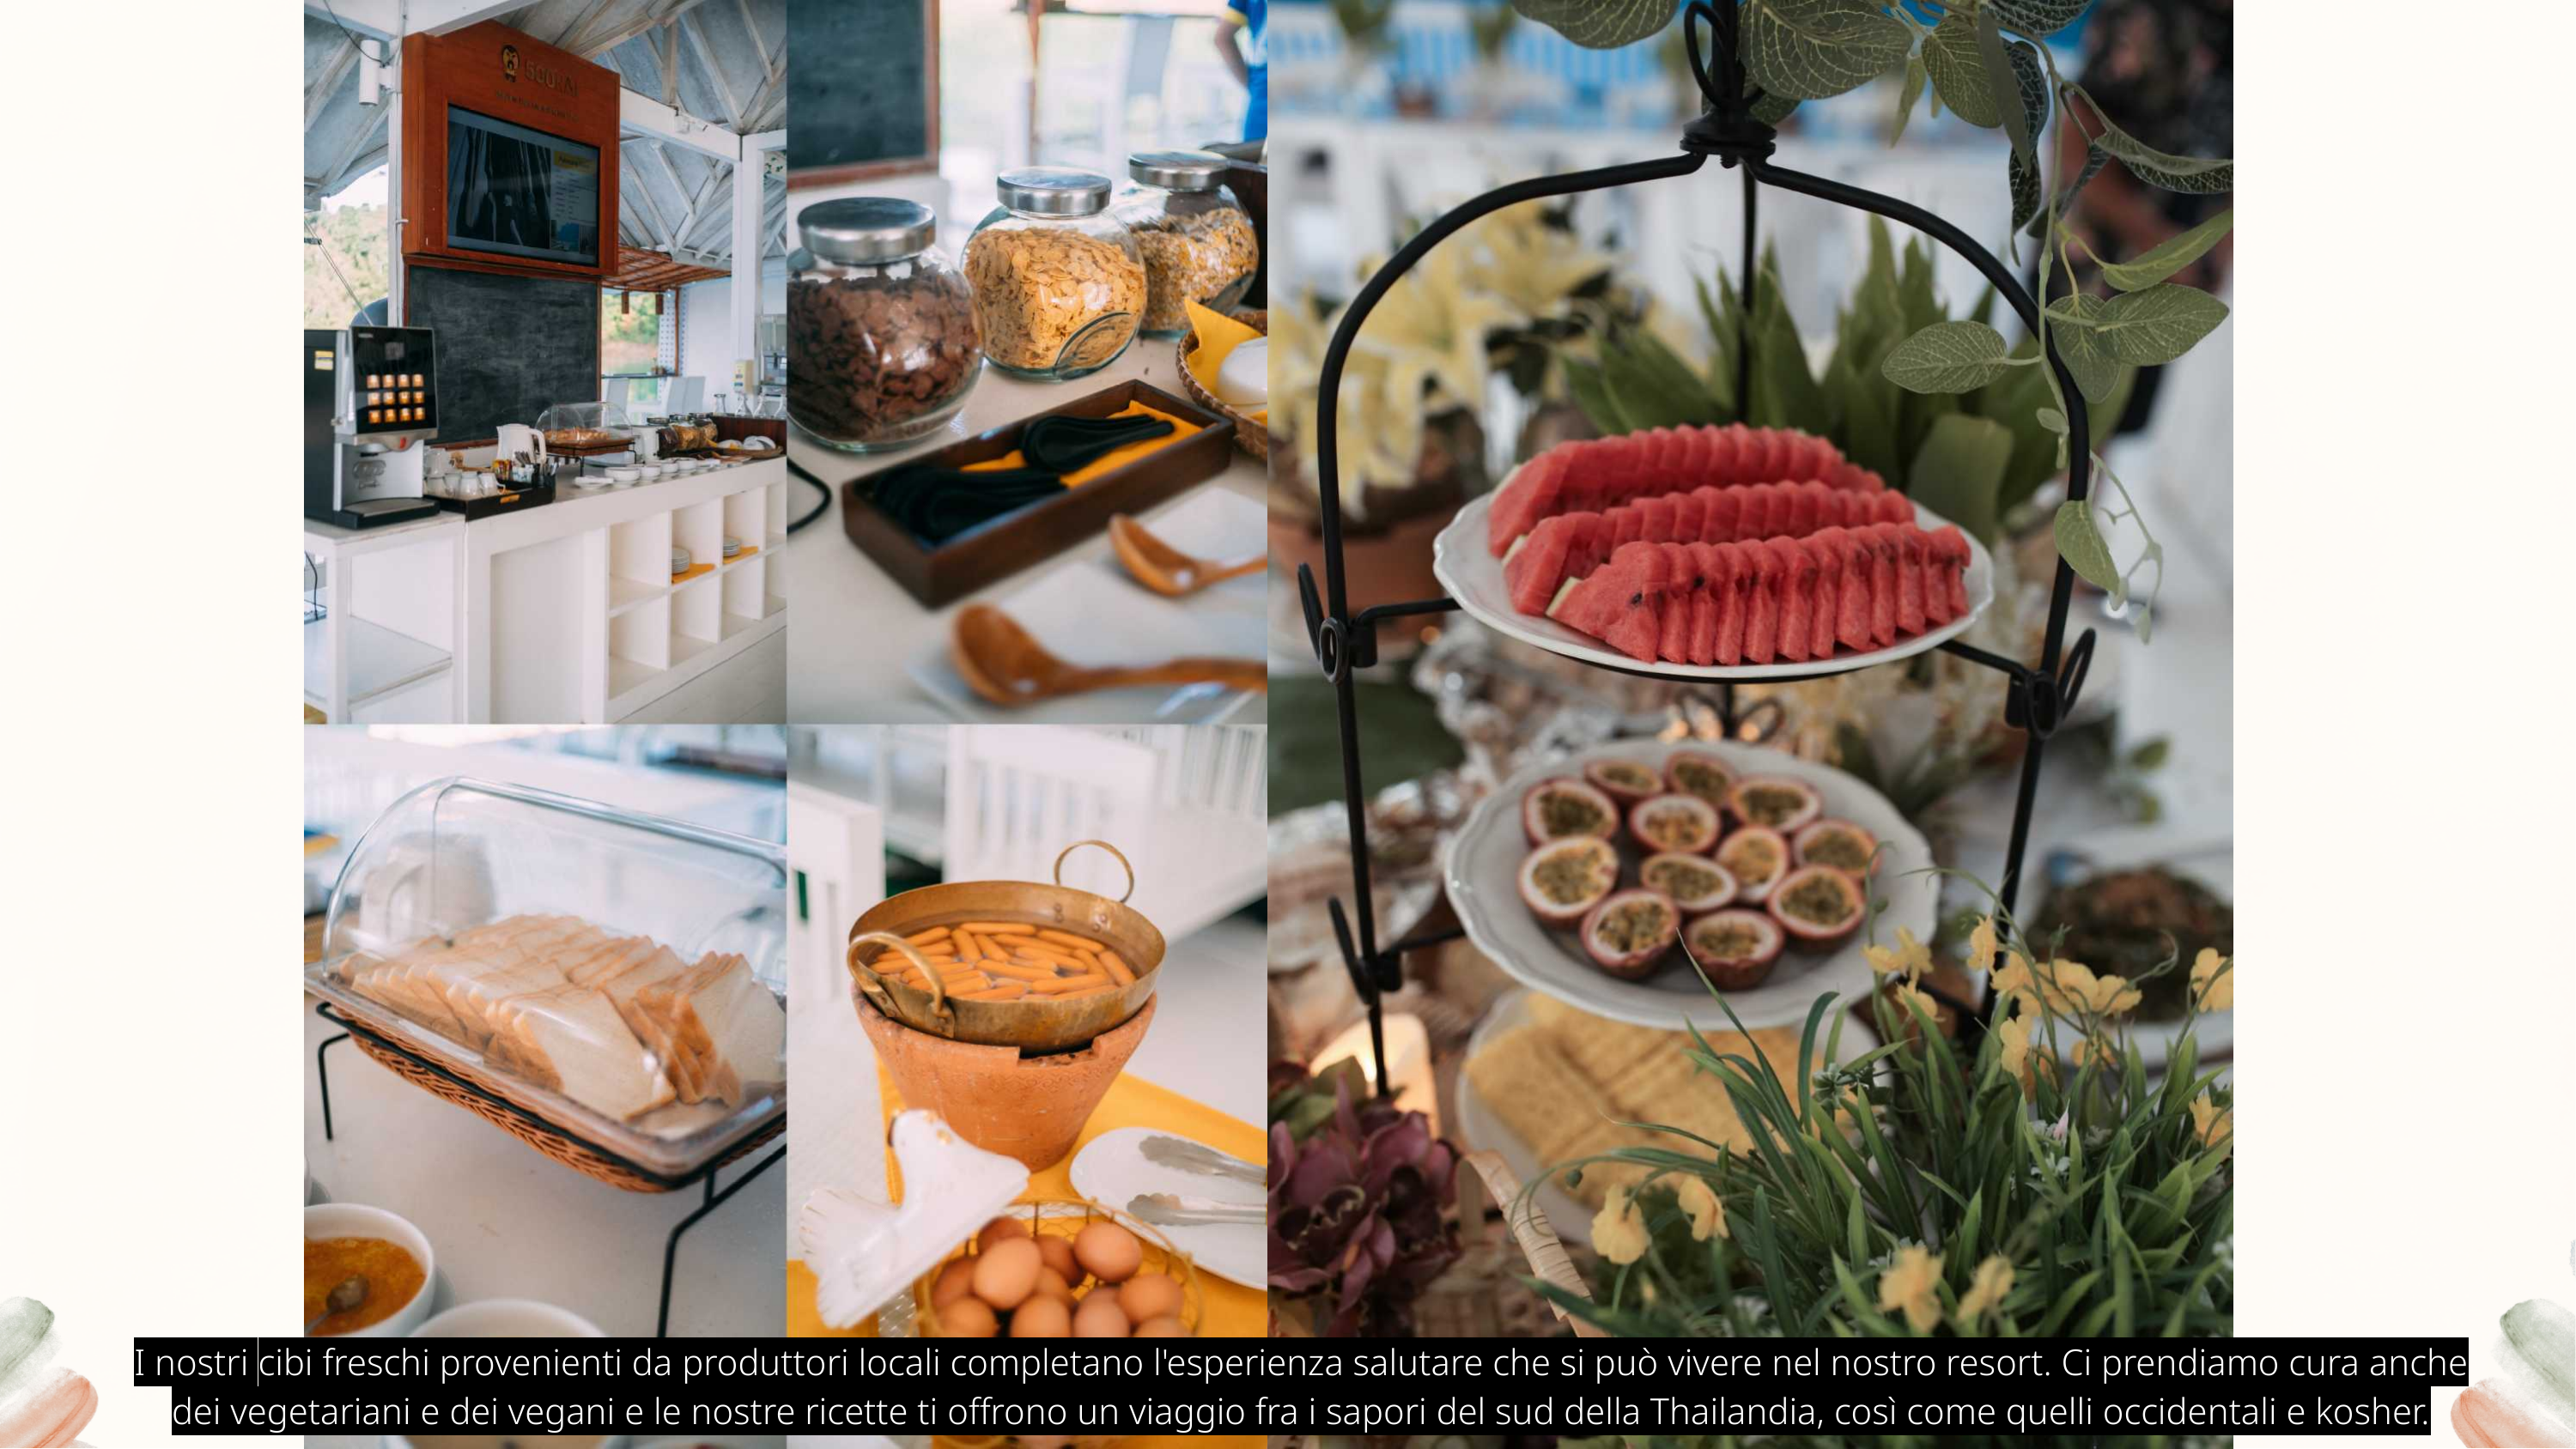

I nostri cibi freschi provenienti da produttori locali completano l'esperienza salutare che si può vivere nel nostro resort. Ci prendiamo cura anche dei vegetariani e dei vegani e le nostre ricette ti offrono un viaggio fra i sapori del sud della Thailandia, così come quelli occidentali e kosher.